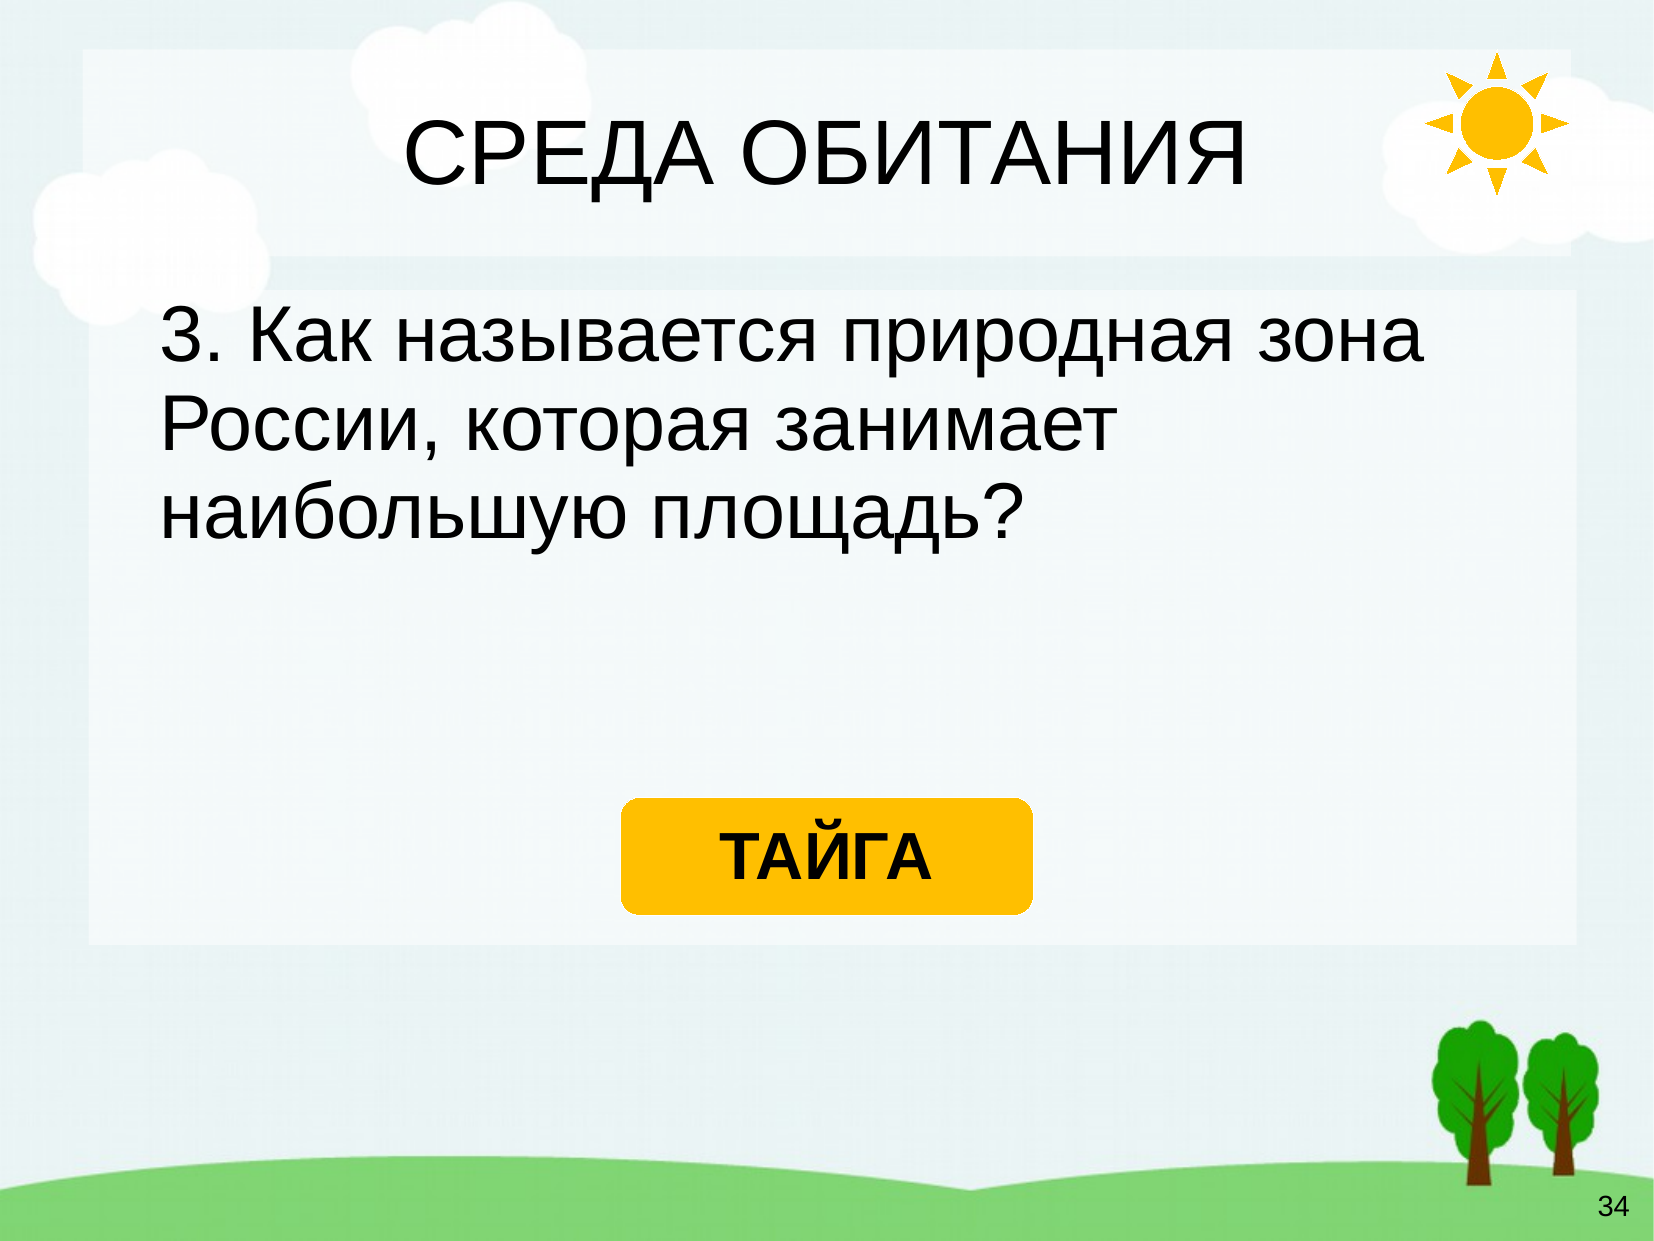

# СРЕДА ОБИТАНИЯ
3. Как называется природная зона России, которая занимает наибольшую площадь?
ТАЙГА
34